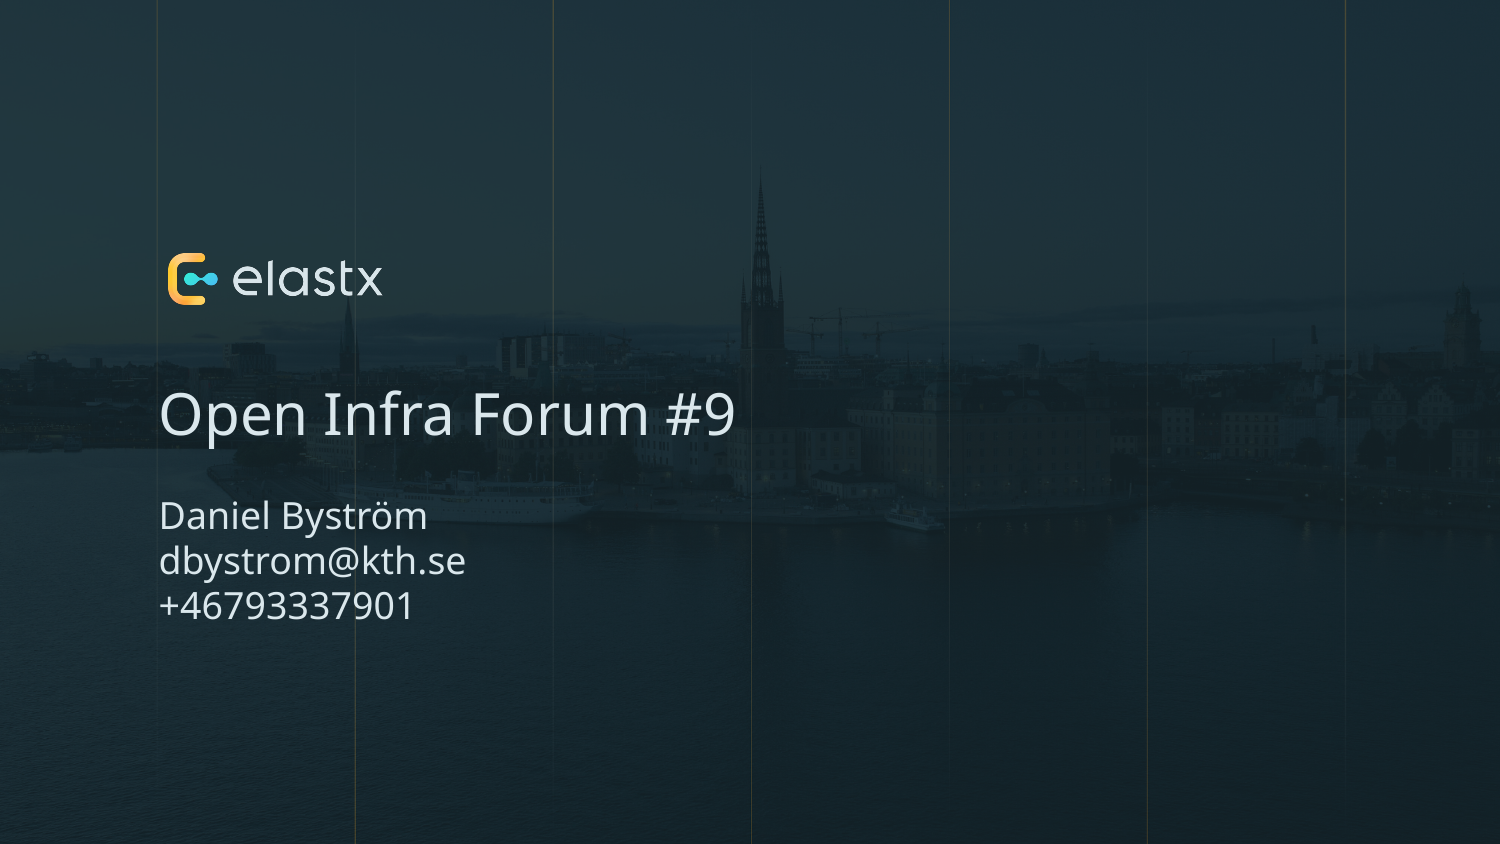

Open Infra Forum #9
Daniel Byström
dbystrom@kth.se
+46793337901